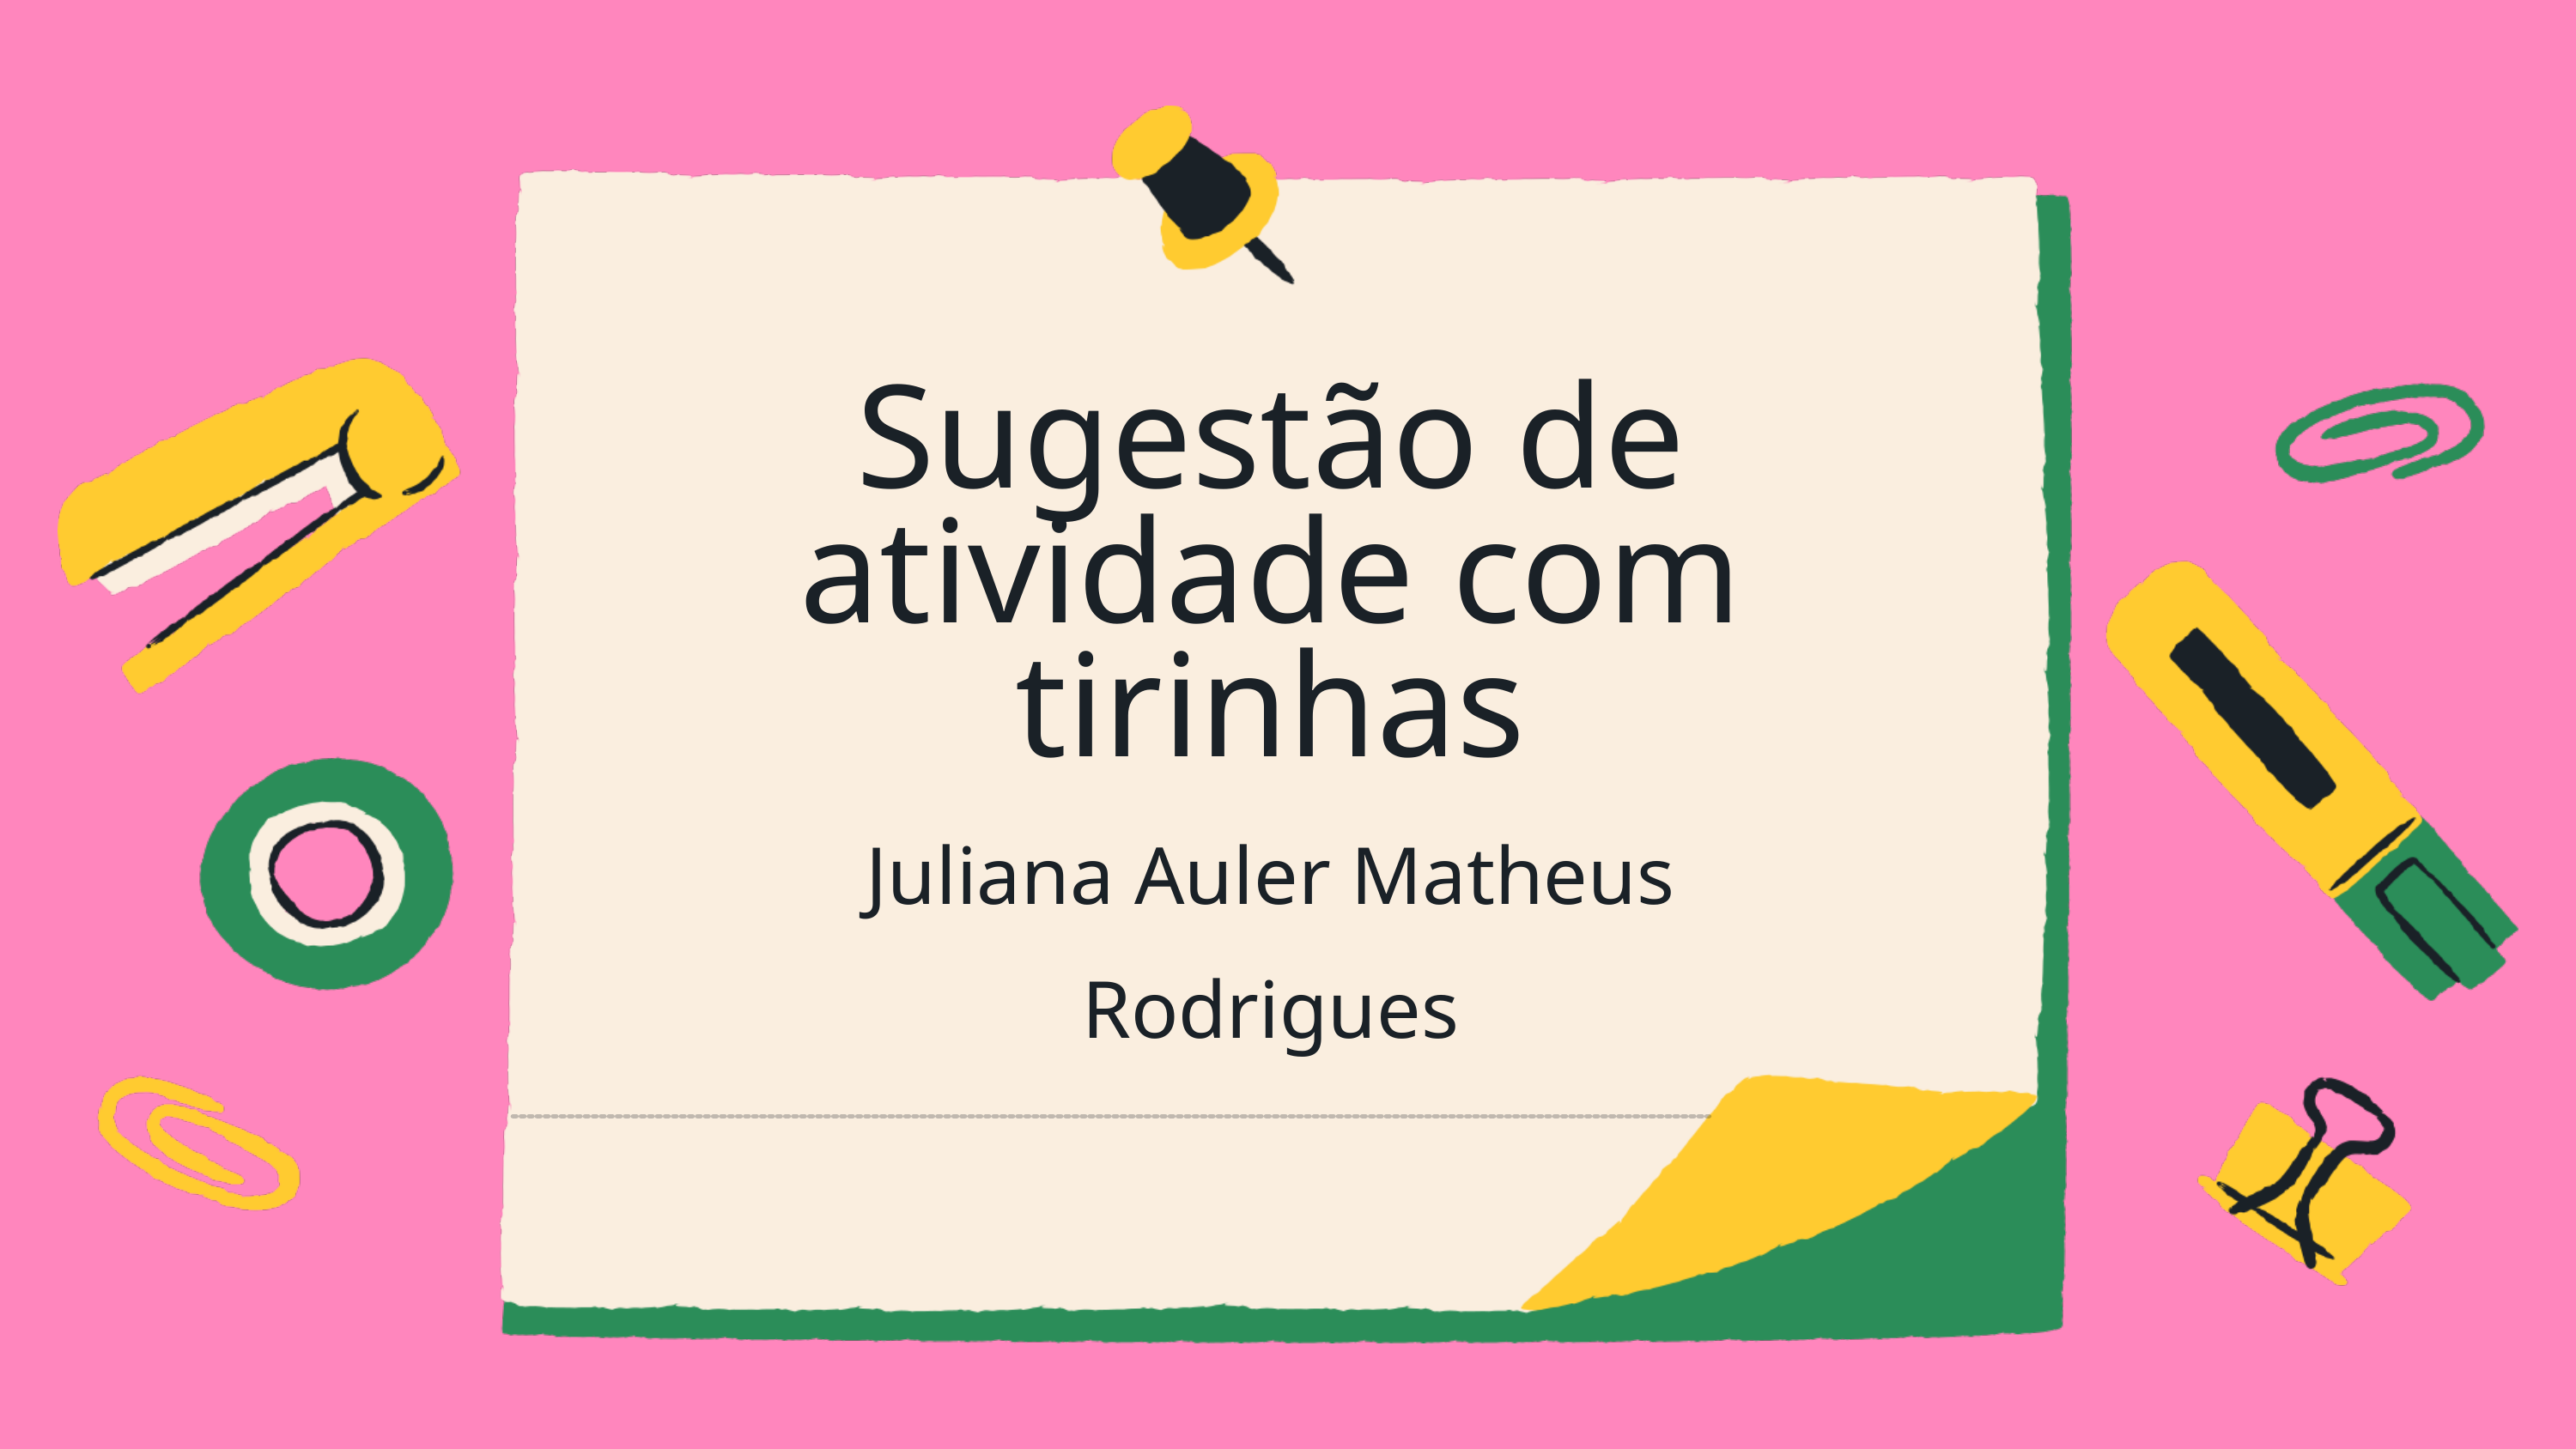

Sugestão de atividade com tirinhas
Juliana Auler Matheus Rodrigues